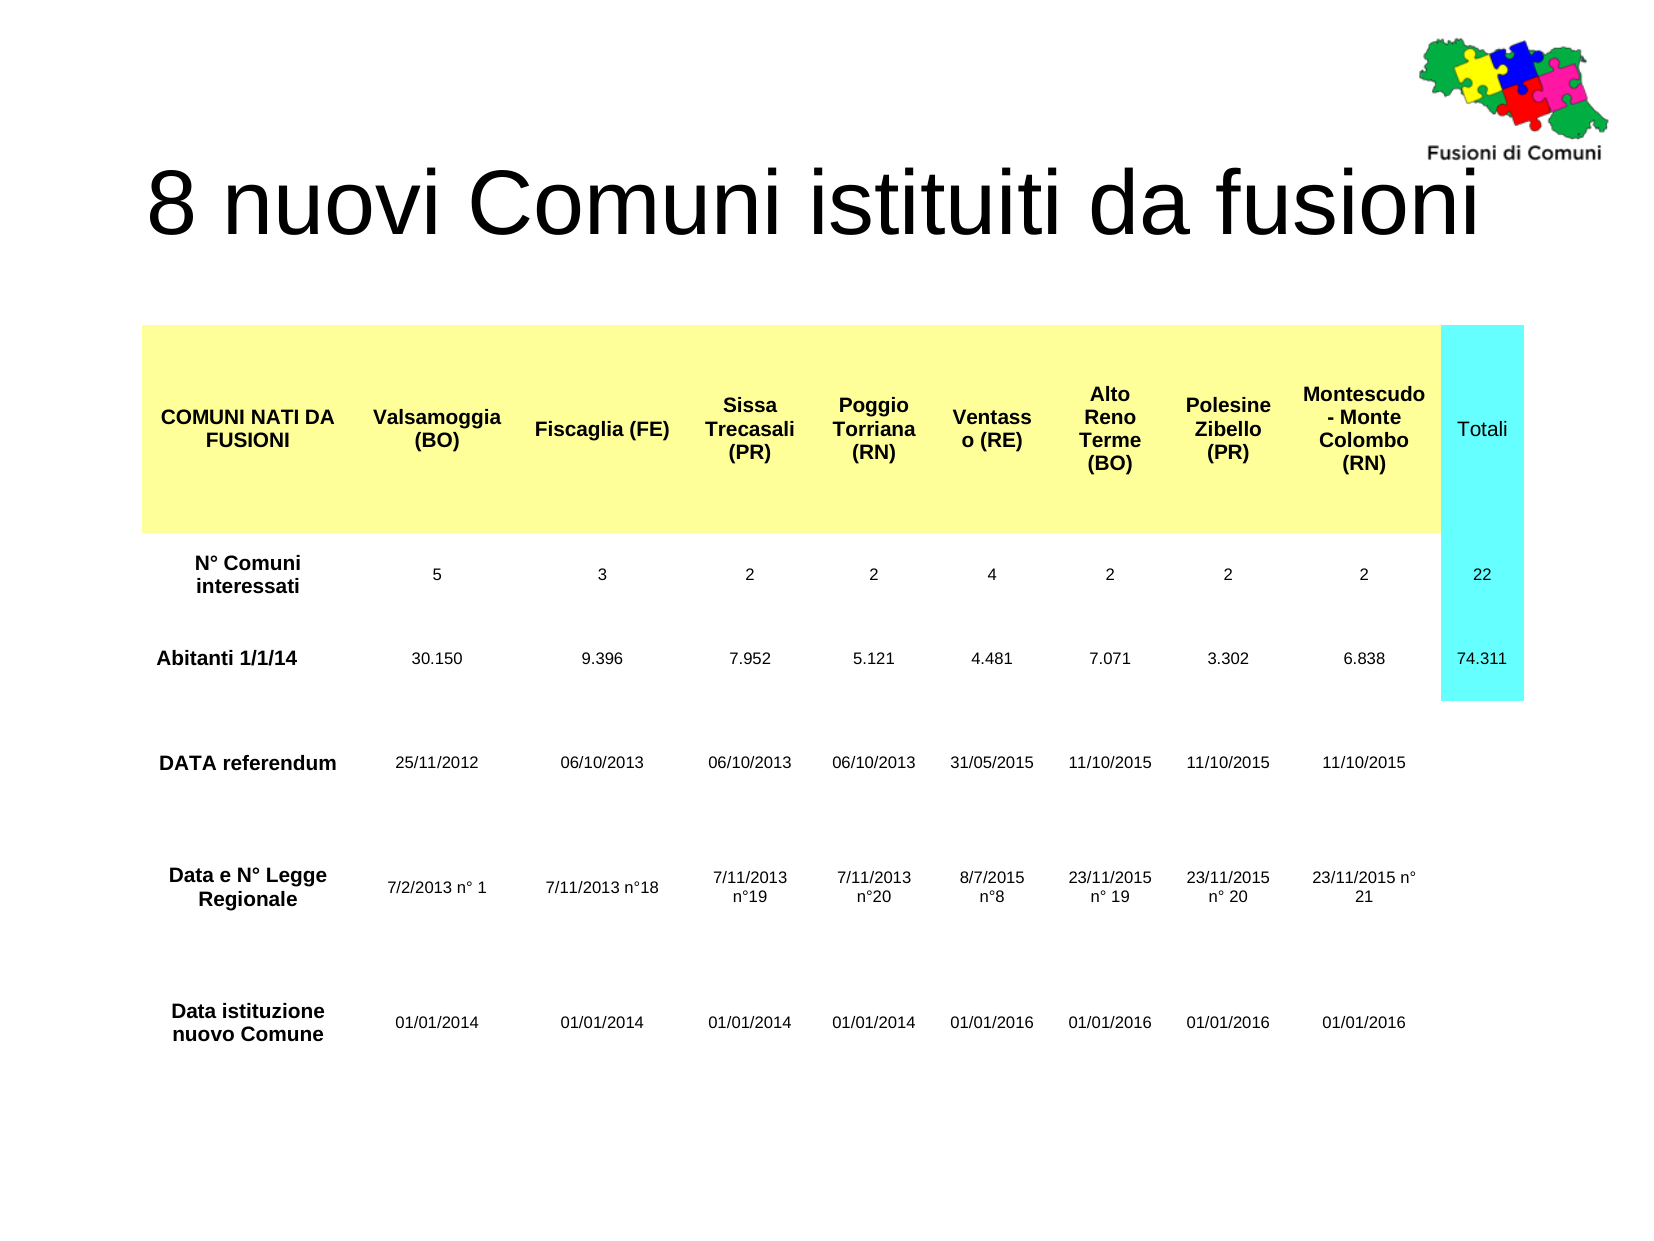

# 8 nuovi Comuni istituiti da fusioni
| COMUNI NATI DA FUSIONI | Valsamoggia (BO) | Fiscaglia (FE) | Sissa Trecasali (PR) | Poggio Torriana (RN) | Ventasso (RE) | Alto Reno Terme (BO) | Polesine Zibello (PR) | Montescudo- Monte Colombo (RN) | Totali |
| --- | --- | --- | --- | --- | --- | --- | --- | --- | --- |
| N° Comuni interessati | 5 | 3 | 2 | 2 | 4 | 2 | 2 | 2 | 22 |
| Abitanti 1/1/14 | 30.150 | 9.396 | 7.952 | 5.121 | 4.481 | 7.071 | 3.302 | 6.838 | 74.311 |
| DATA referendum | 25/11/2012 | 06/10/2013 | 06/10/2013 | 06/10/2013 | 31/05/2015 | 11/10/2015 | 11/10/2015 | 11/10/2015 | |
| Data e N° Legge Regionale | 7/2/2013 n° 1 | 7/11/2013 n°18 | 7/11/2013 n°19 | 7/11/2013 n°20 | 8/7/2015 n°8 | 23/11/2015 n° 19 | 23/11/2015 n° 20 | 23/11/2015 n° 21 | |
| Data istituzione nuovo Comune | 01/01/2014 | 01/01/2014 | 01/01/2014 | 01/01/2014 | 01/01/2016 | 01/01/2016 | 01/01/2016 | 01/01/2016 | |